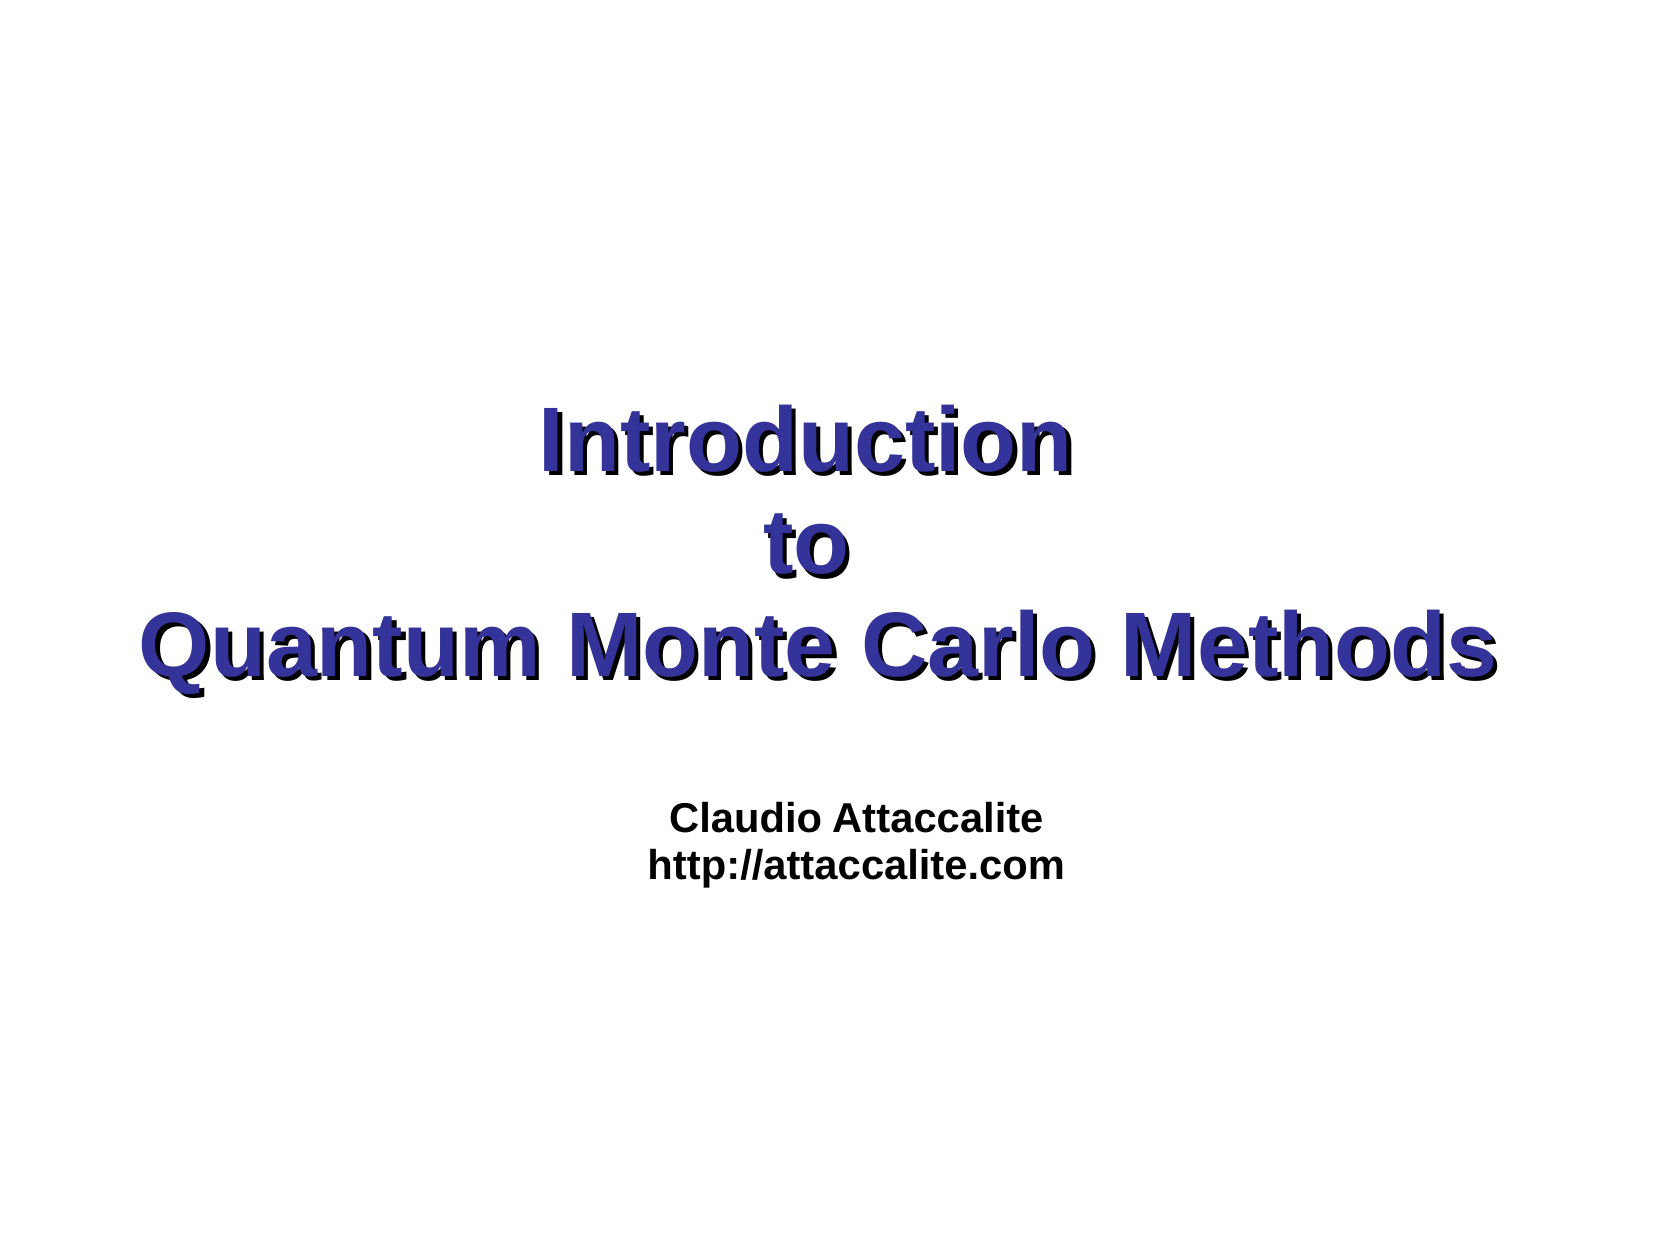

# Introduction to Quantum Monte Carlo Methods
Claudio Attaccalite
http://attaccalite.com